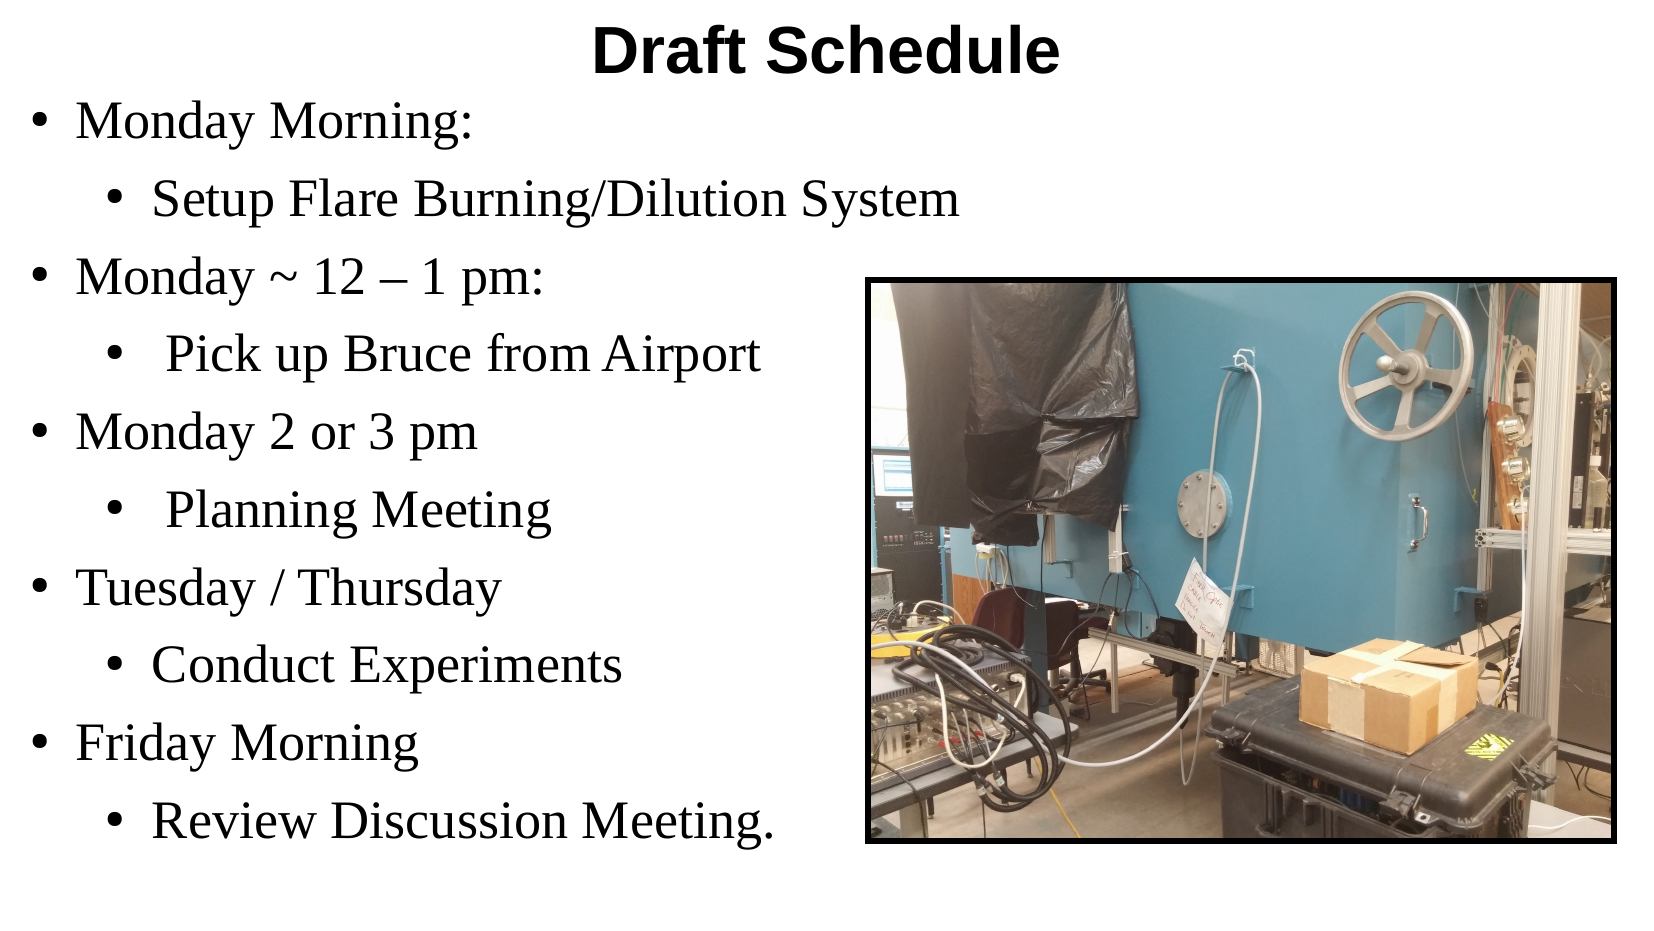

Draft Schedule
# Monday Morning:
Setup Flare Burning/Dilution System
Monday ~ 12 – 1 pm:
 Pick up Bruce from Airport
Monday 2 or 3 pm
 Planning Meeting
Tuesday / Thursday
Conduct Experiments
Friday Morning
Review Discussion Meeting.